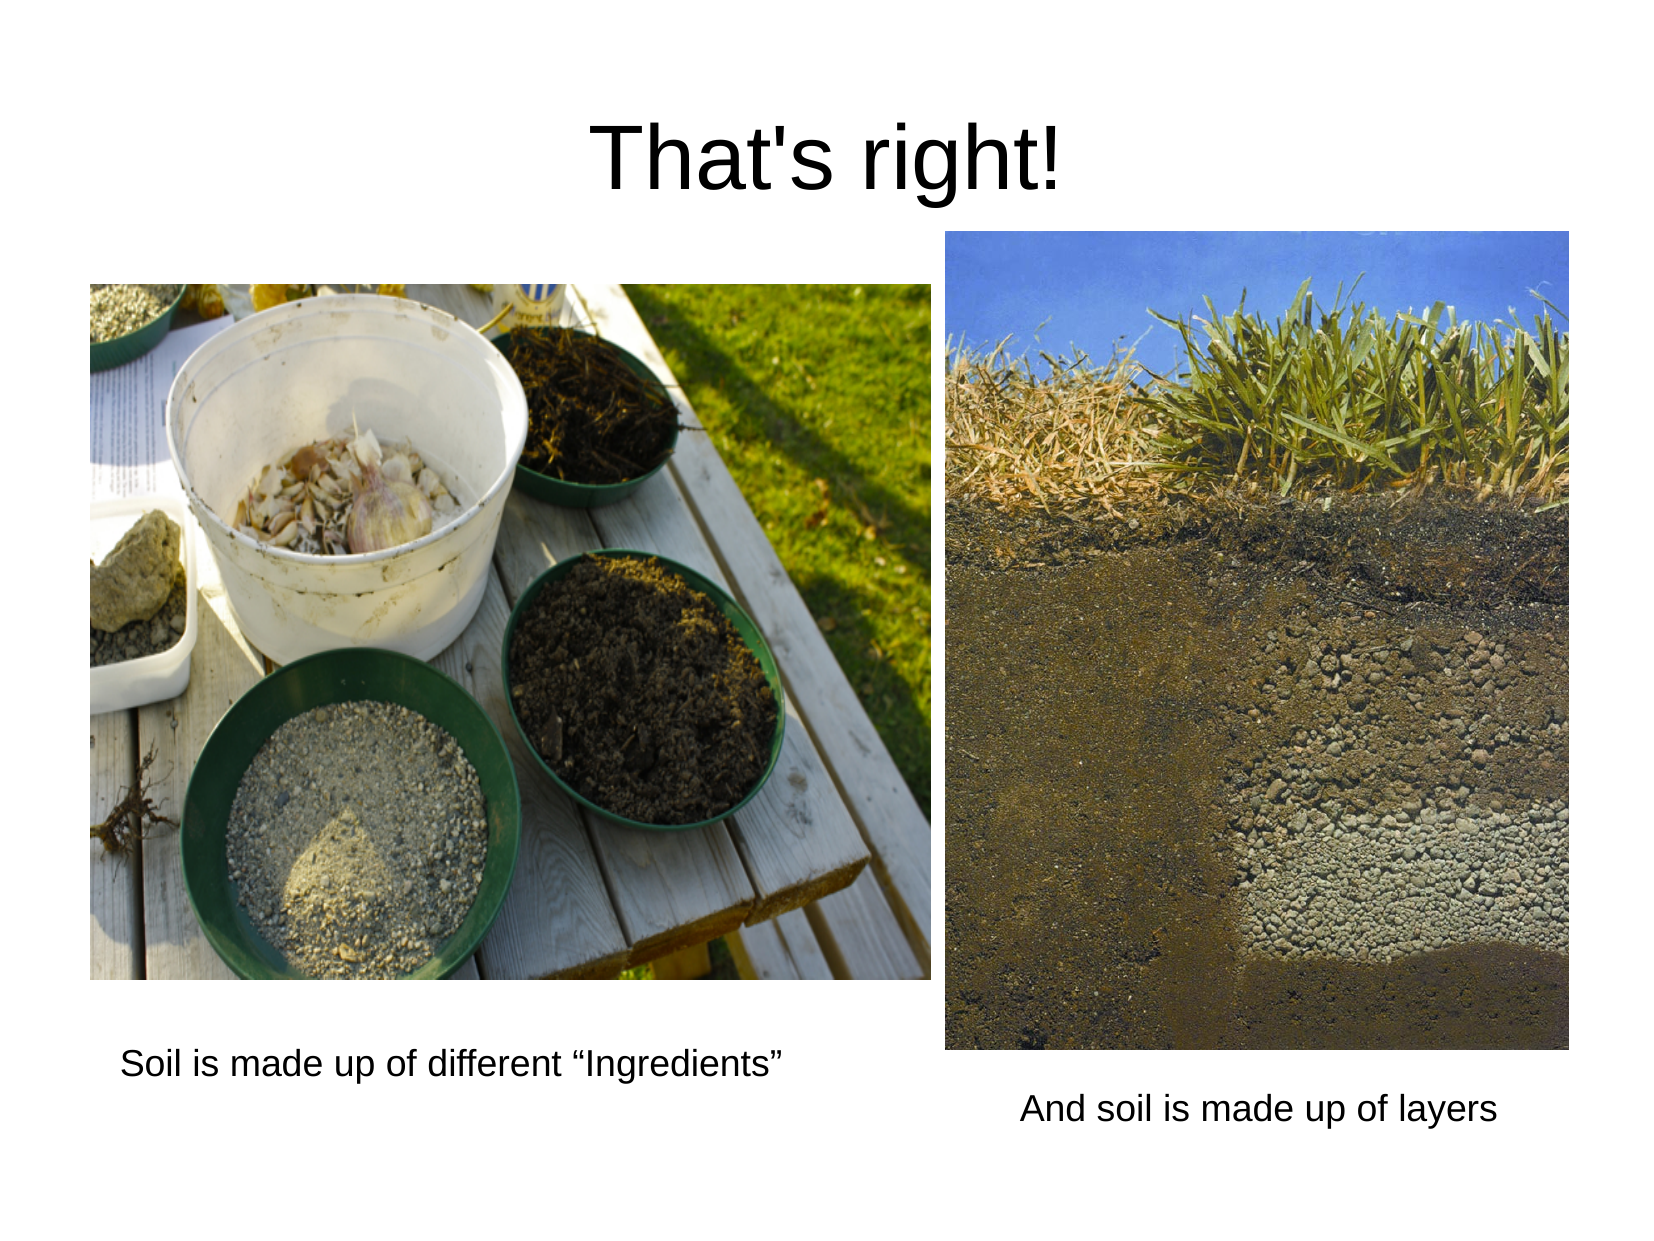

# That's right!
Soil is made up of different “Ingredients”
And soil is made up of layers